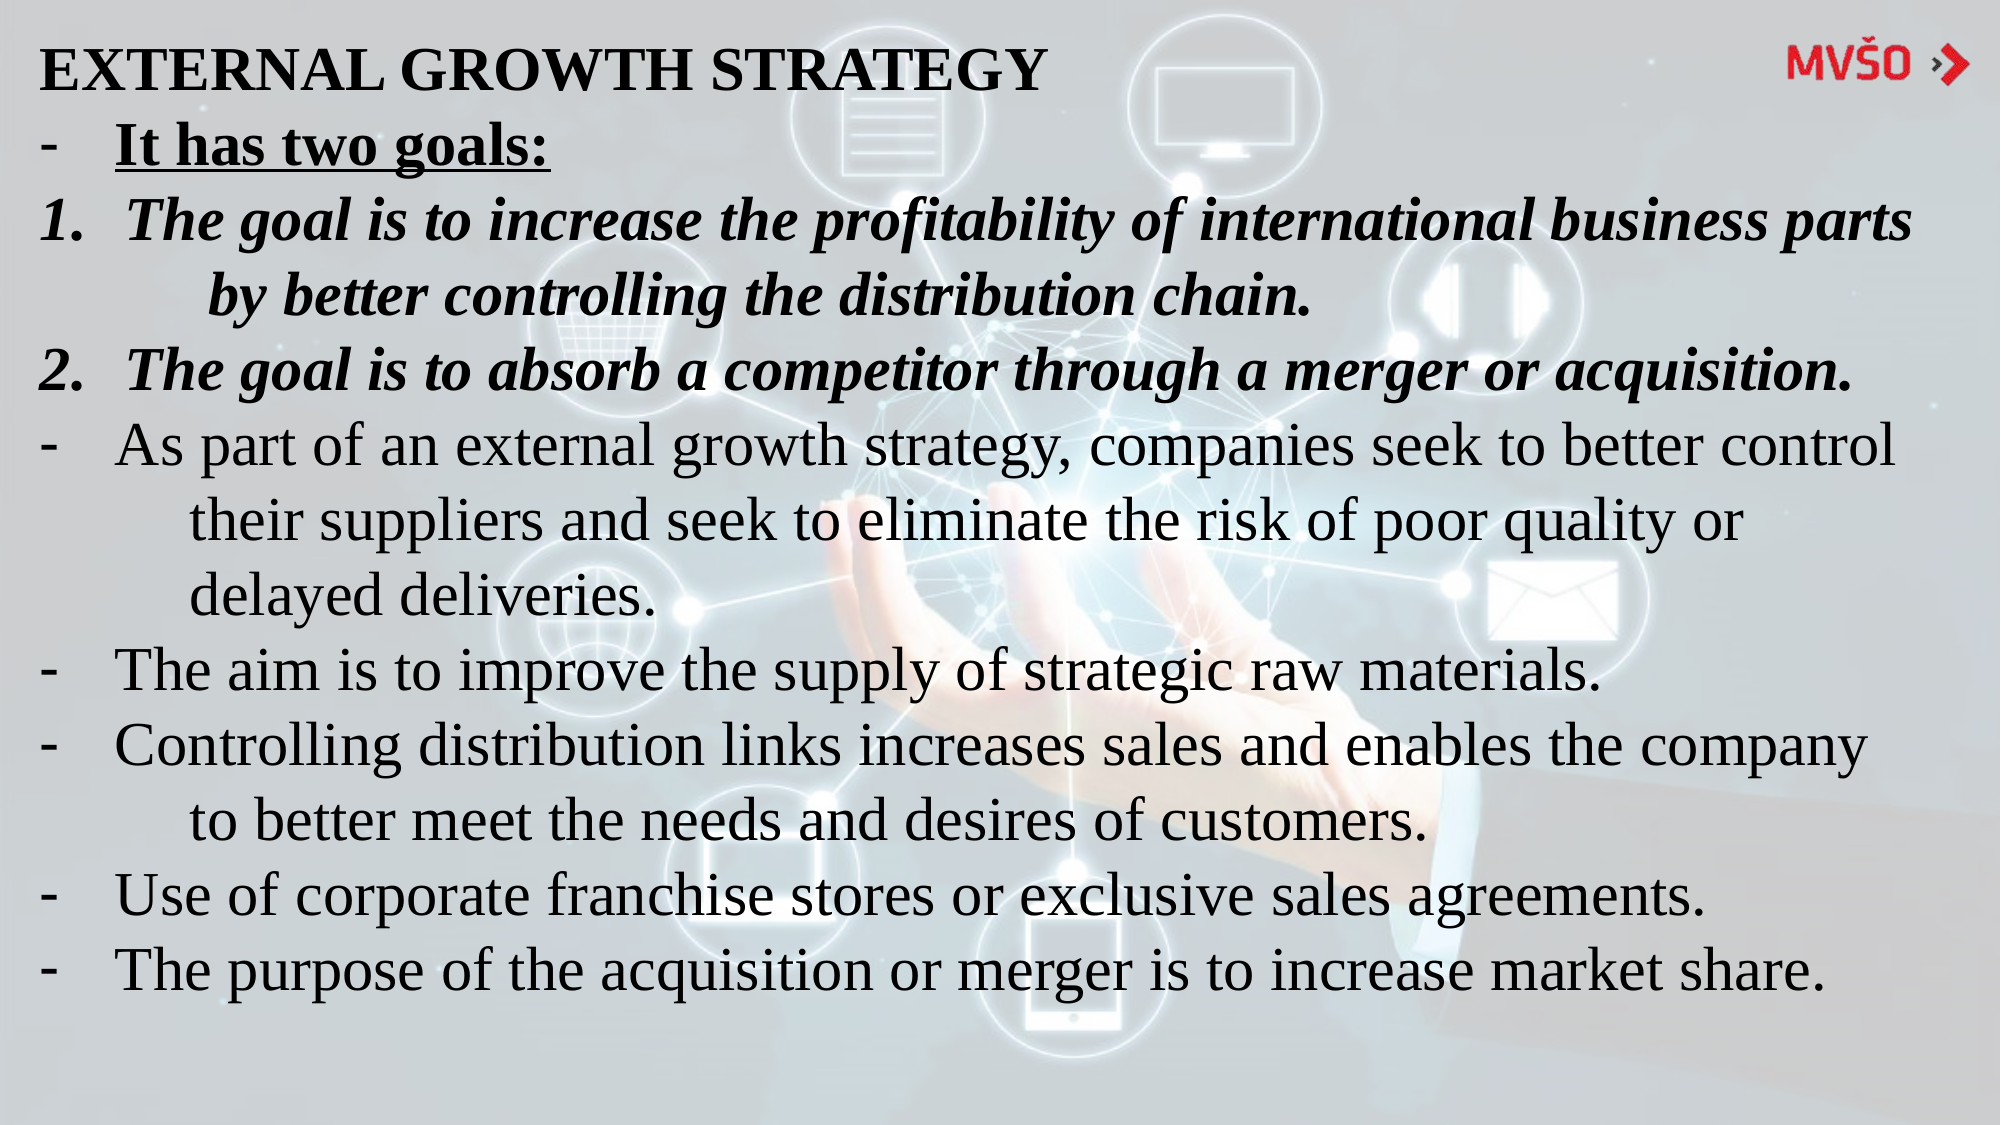

EXTERNAL GROWTH STRATEGY
It has two goals:
The goal is to increase the profitability of international business parts by better controlling the distribution chain.
The goal is to absorb a competitor through a merger or acquisition.
As part of an external growth strategy, companies seek to better control their suppliers and seek to eliminate the risk of poor quality or delayed deliveries.
The aim is to improve the supply of strategic raw materials.
Controlling distribution links increases sales and enables the company to better meet the needs and desires of customers.
Use of corporate franchise stores or exclusive sales agreements.
The purpose of the acquisition or merger is to increase market share.